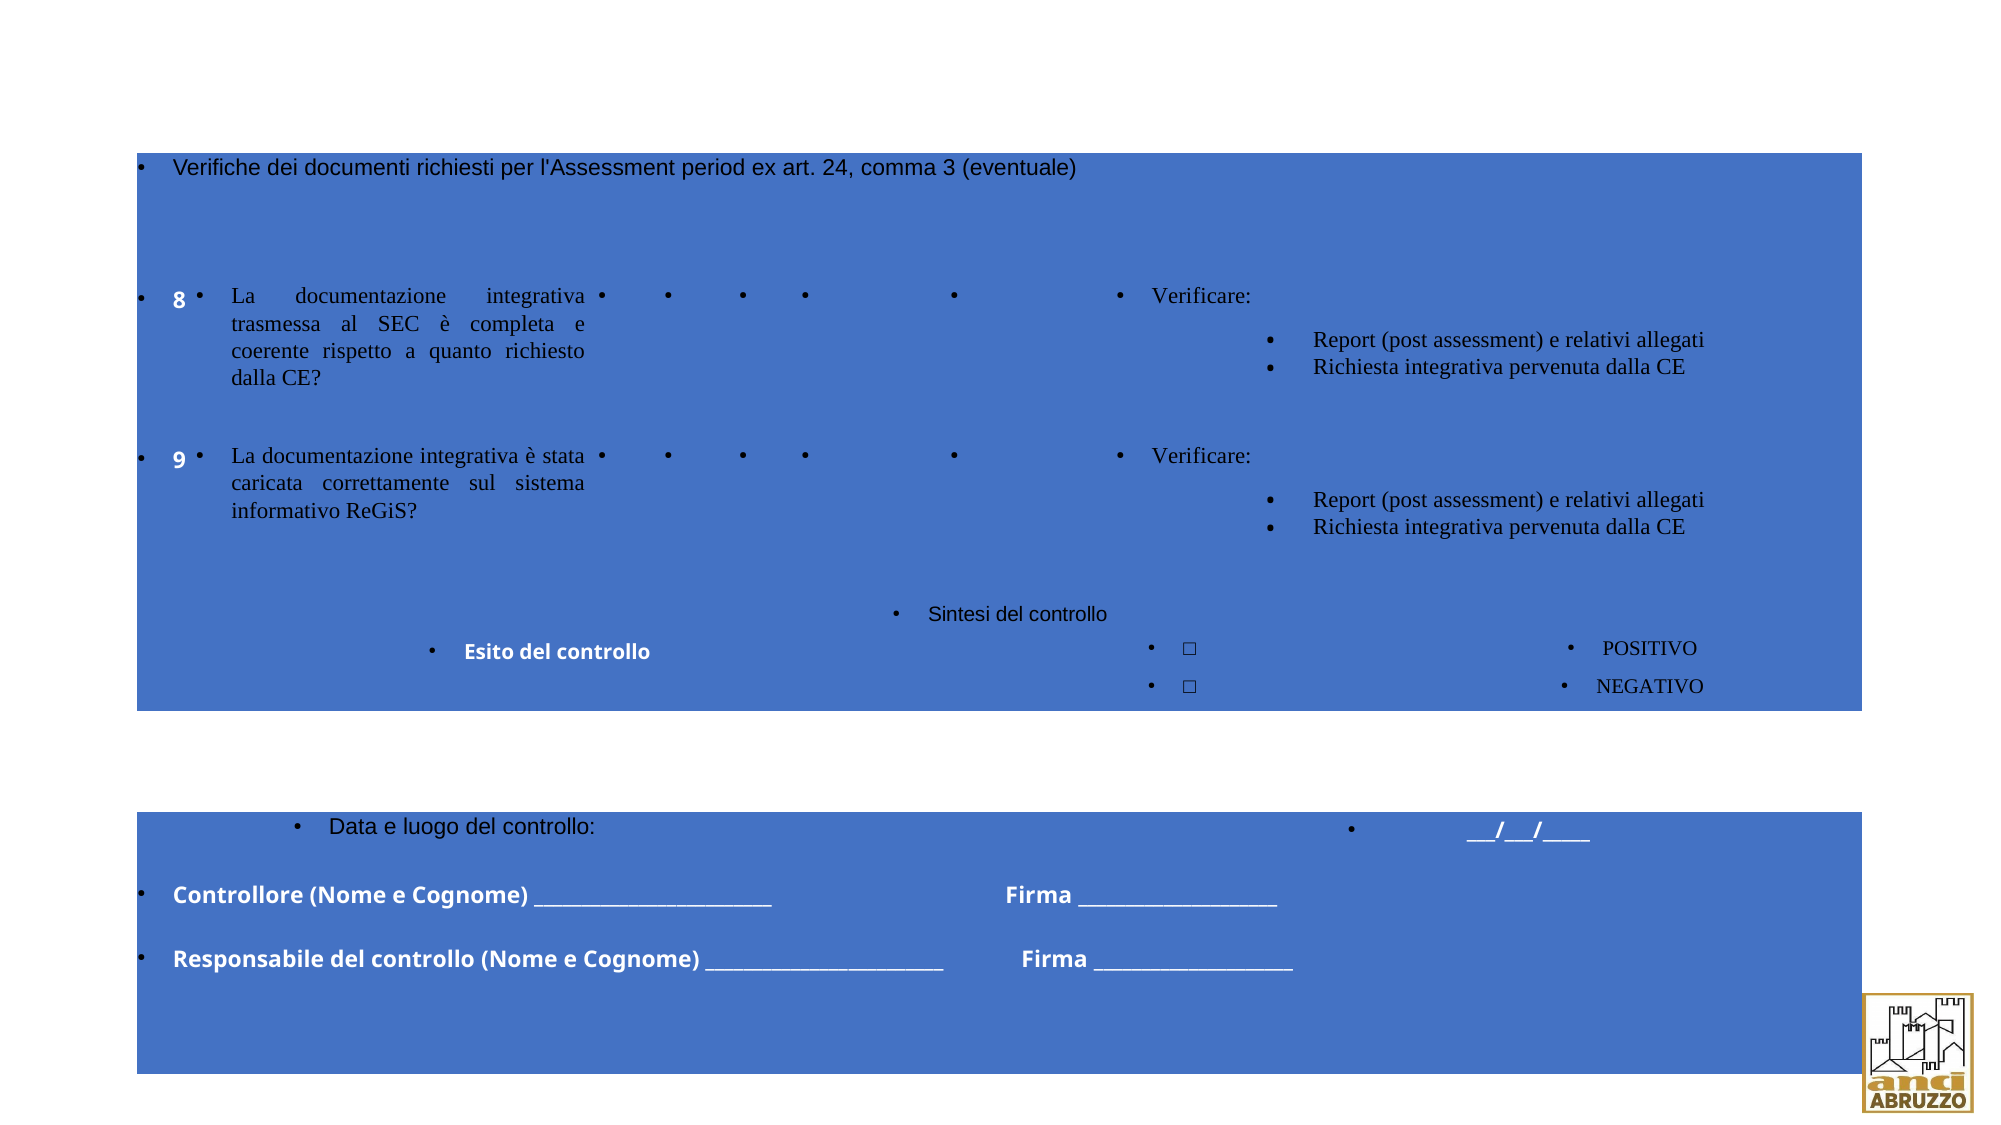

| Verifiche dei documenti richiesti per l'Assessment period ex art. 24, comma 3 (eventuale) | | | | | | | |
| --- | --- | --- | --- | --- | --- | --- | --- |
| 8 | La documentazione integrativa trasmessa al SEC è completa e coerente rispetto a quanto richiesto dalla CE? | | | | | | Verificare: Report (post assessment) e relativi allegati Richiesta integrativa pervenuta dalla CE |
| 9 | La documentazione integrativa è stata caricata correttamente sul sistema informativo ReGiS? | | | | | | Verificare: Report (post assessment) e relativi allegati Richiesta integrativa pervenuta dalla CE |
| Sintesi del controllo | | |
| --- | --- | --- |
| Esito del controllo | □ | POSITIVO |
| | □ | NEGATIVO |
| Data e luogo del controllo: | \_\_\_/\_\_\_/\_\_\_\_\_ |
| --- | --- |
| Controllore (Nome e Cognome) \_\_\_\_\_\_\_\_\_\_\_\_\_\_\_­­­­­­­\_\_\_\_\_\_\_\_\_\_ Firma \_\_\_\_\_\_\_\_\_\_\_\_\_\_\_\_\_\_\_\_\_ | |
| Responsabile del controllo (Nome e Cognome) \_\_\_\_\_\_\_\_\_\_\_\_\_\_\_­­­­­­­\_\_\_\_\_\_\_\_\_\_ Firma \_\_\_\_\_\_\_\_\_\_\_\_\_\_\_\_\_\_\_\_\_ | |